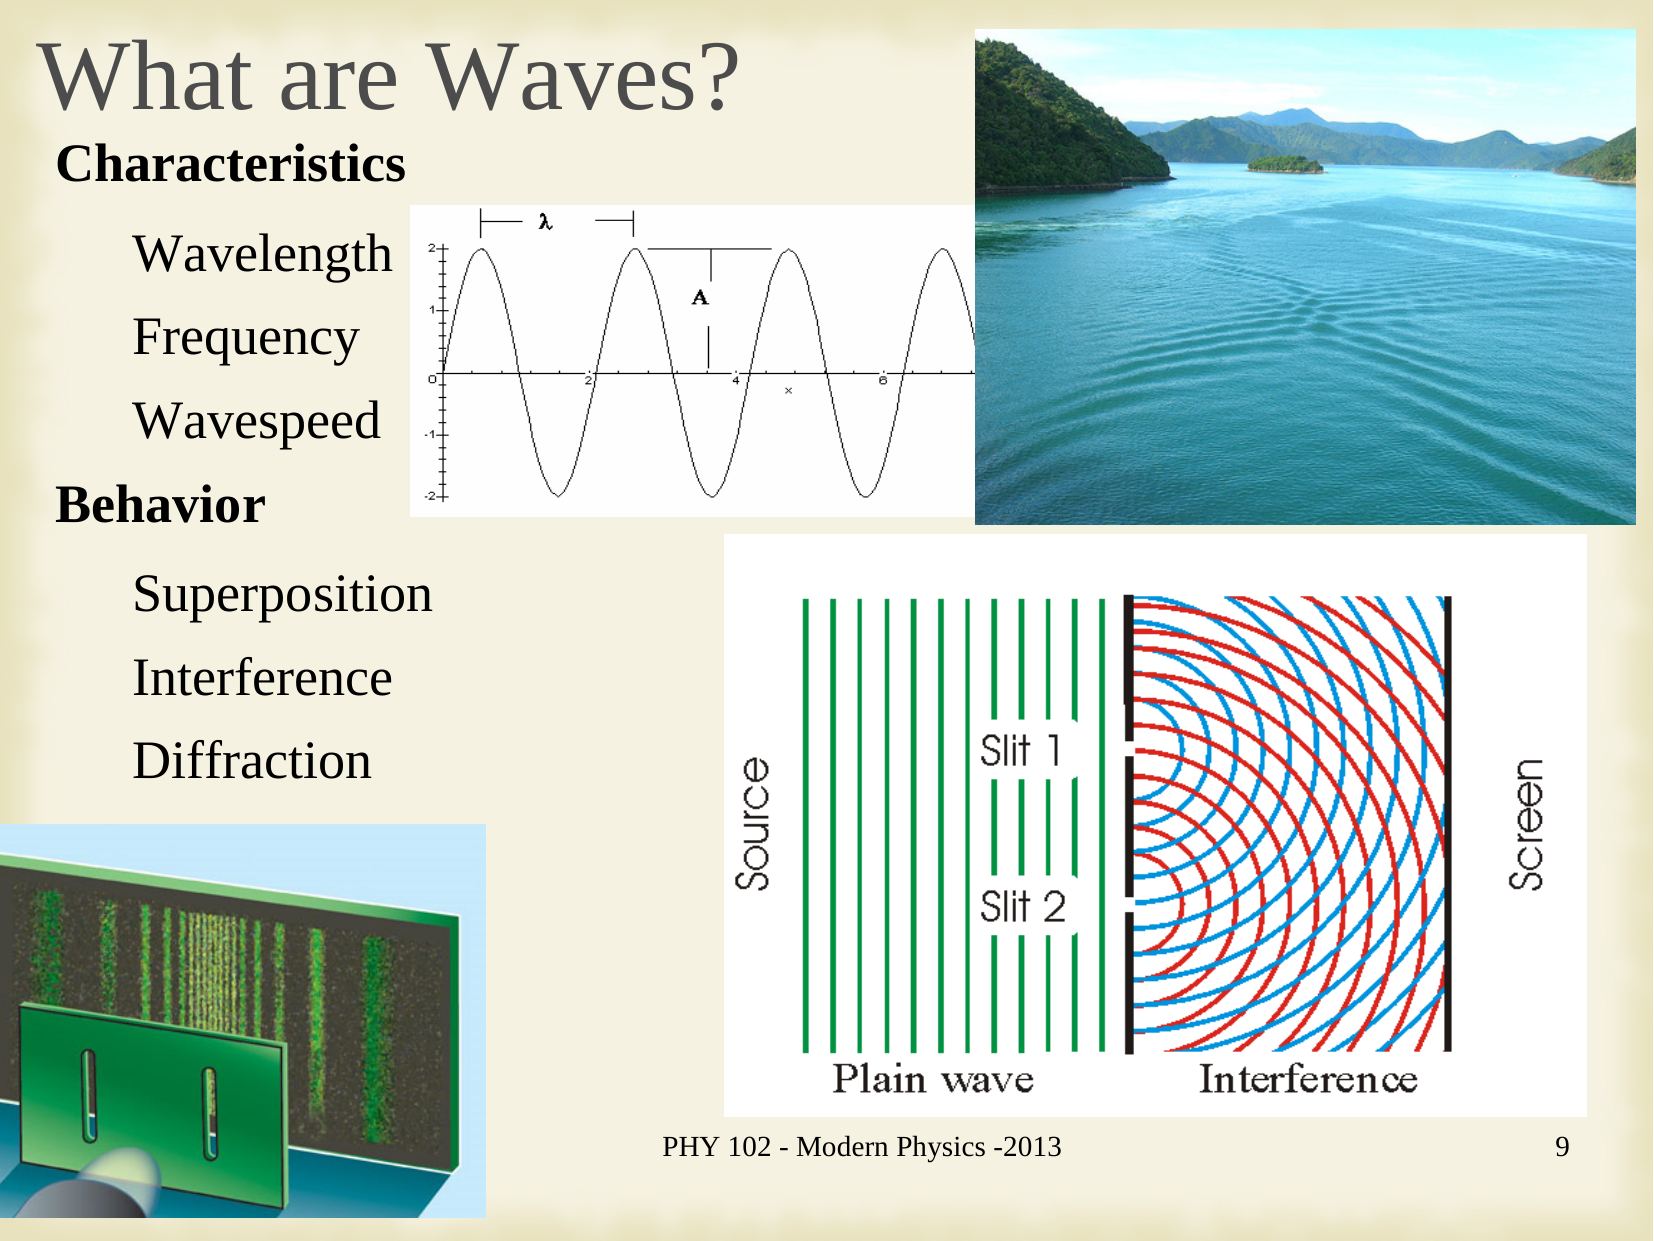

# What are Waves?
Characteristics
Wavelength
Frequency
Wavespeed
Behavior
Superposition
Interference
Diffraction
PHY 102 - Modern Physics -2013
9